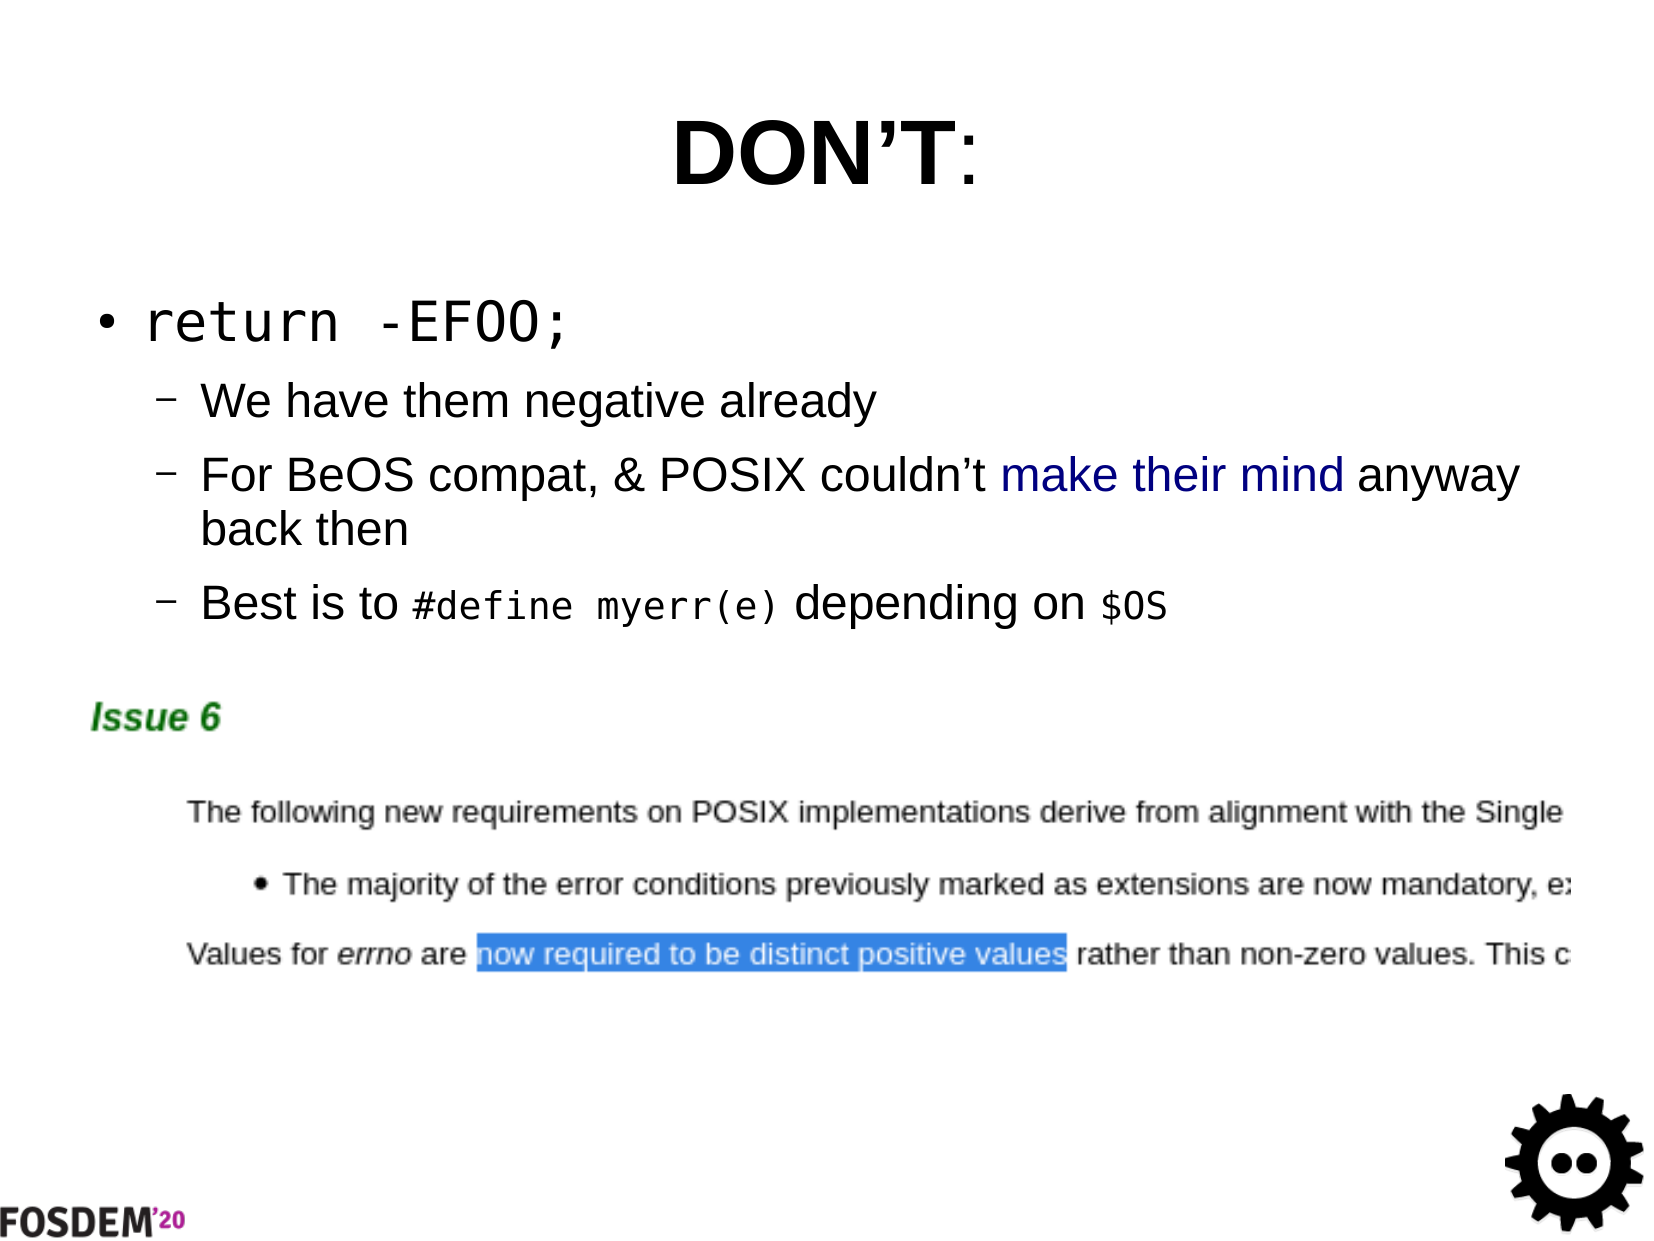

# DON’T:
return -EFOO;
We have them negative already
For BeOS compat, & POSIX couldn’t make their mind anyway back then
Best is to #define myerr(e) depending on $OS